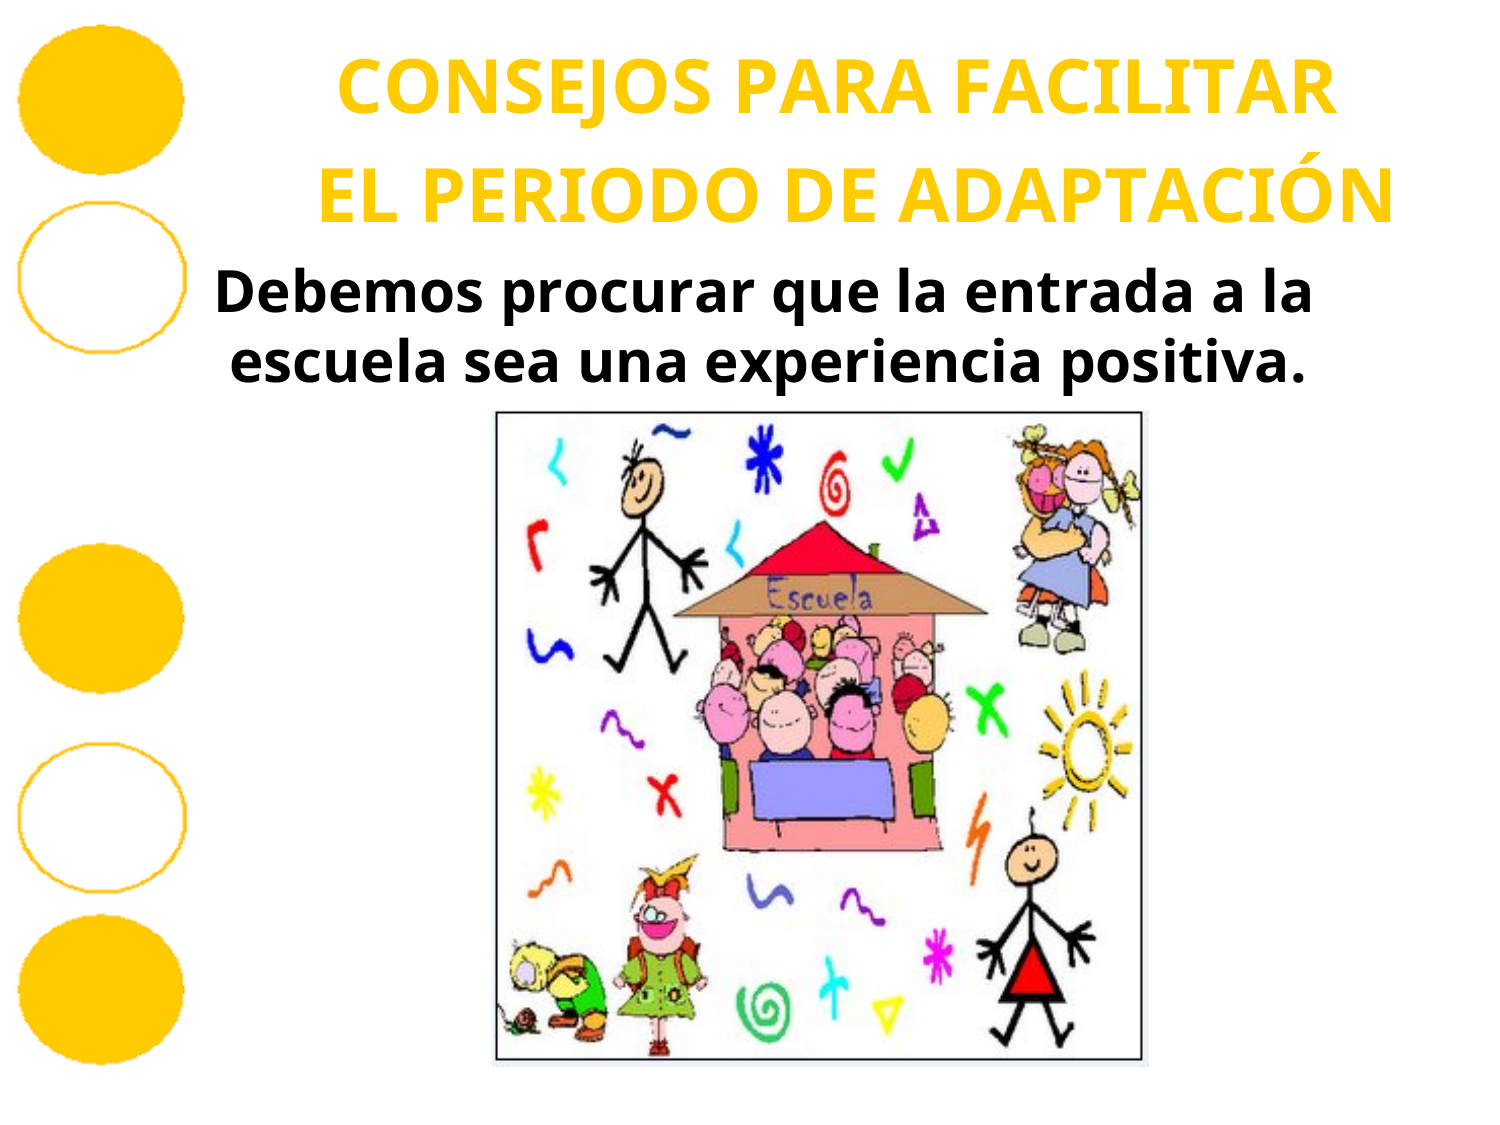

CONSEJOS PARA FACILITAR
EL PERIODO DE ADAPTACIÓN
Debemos procurar que la entrada a la
 escuela sea una experiencia positiva.